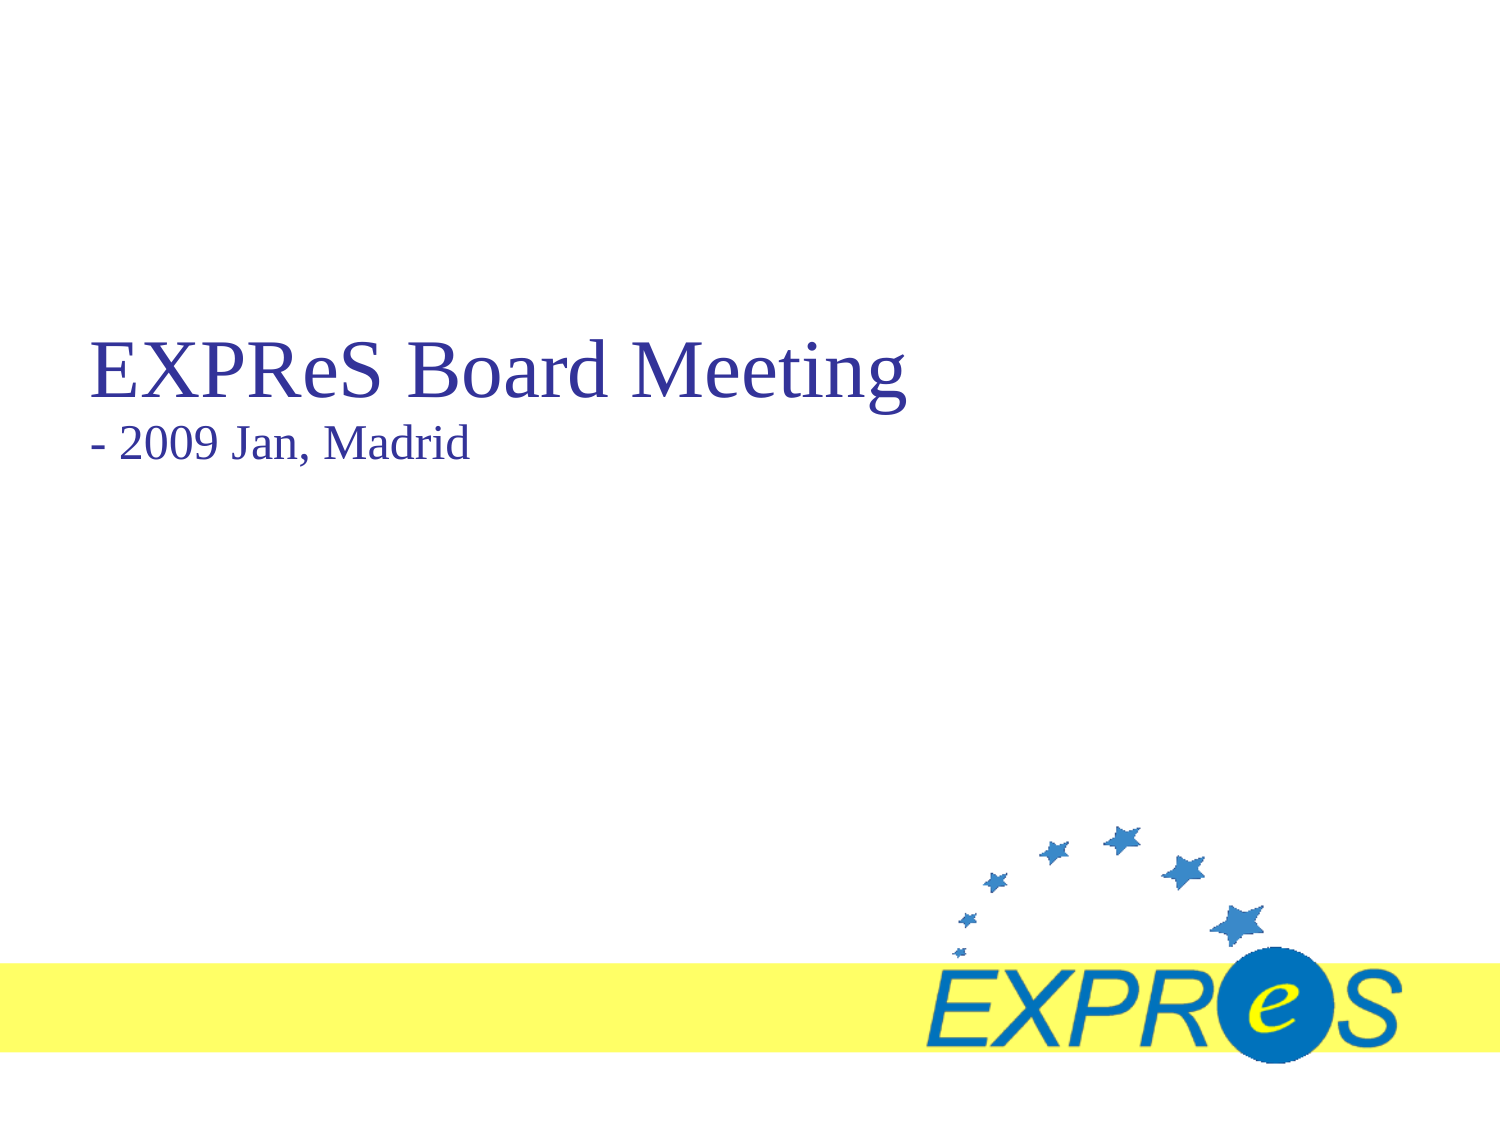

# EXPReS Board Meeting - 2009 Jan, Madrid